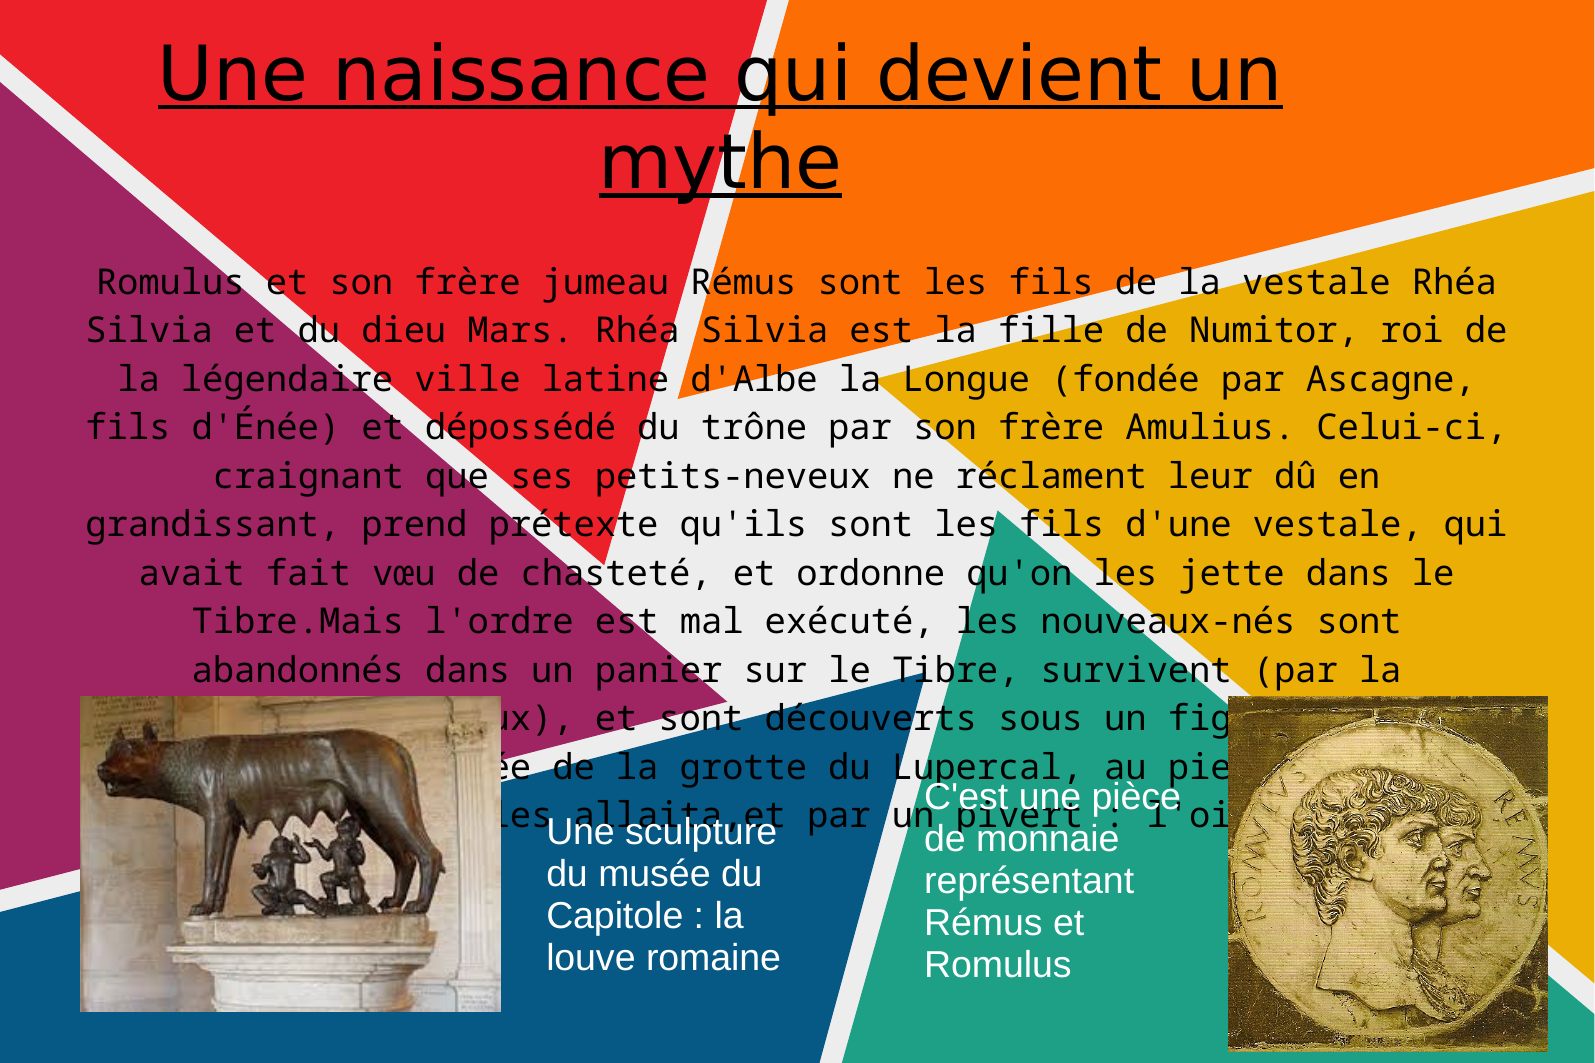

# Une naissance qui devient un mythe
Romulus et son frère jumeau Rémus sont les fils de la vestale Rhéa Silvia et du dieu Mars. Rhéa Silvia est la fille de Numitor, roi de la légendaire ville latine d'Albe la Longue (fondée par Ascagne, fils d'Énée) et dépossédé du trône par son frère Amulius. Celui-ci, craignant que ses petits-neveux ne réclament leur dû en grandissant, prend prétexte qu'ils sont les fils d'une vestale, qui avait fait vœu de chasteté, et ordonne qu'on les jette dans le Tibre.Mais l'ordre est mal exécuté, les nouveaux-nés sont abandonnés dans un panier sur le Tibre, survivent (par la protection des dieux), et sont découverts sous un figuier sauvage situé devant l'entrée de la grotte du Lupercal, au pied du Palatin, par une louve, qui les allaita,et par un pivert : l'oiseau de Mars.
C'est une pièce de monnaie représentant Rémus et Romulus
Une sculpture du musée du Capitole : la louve romaine